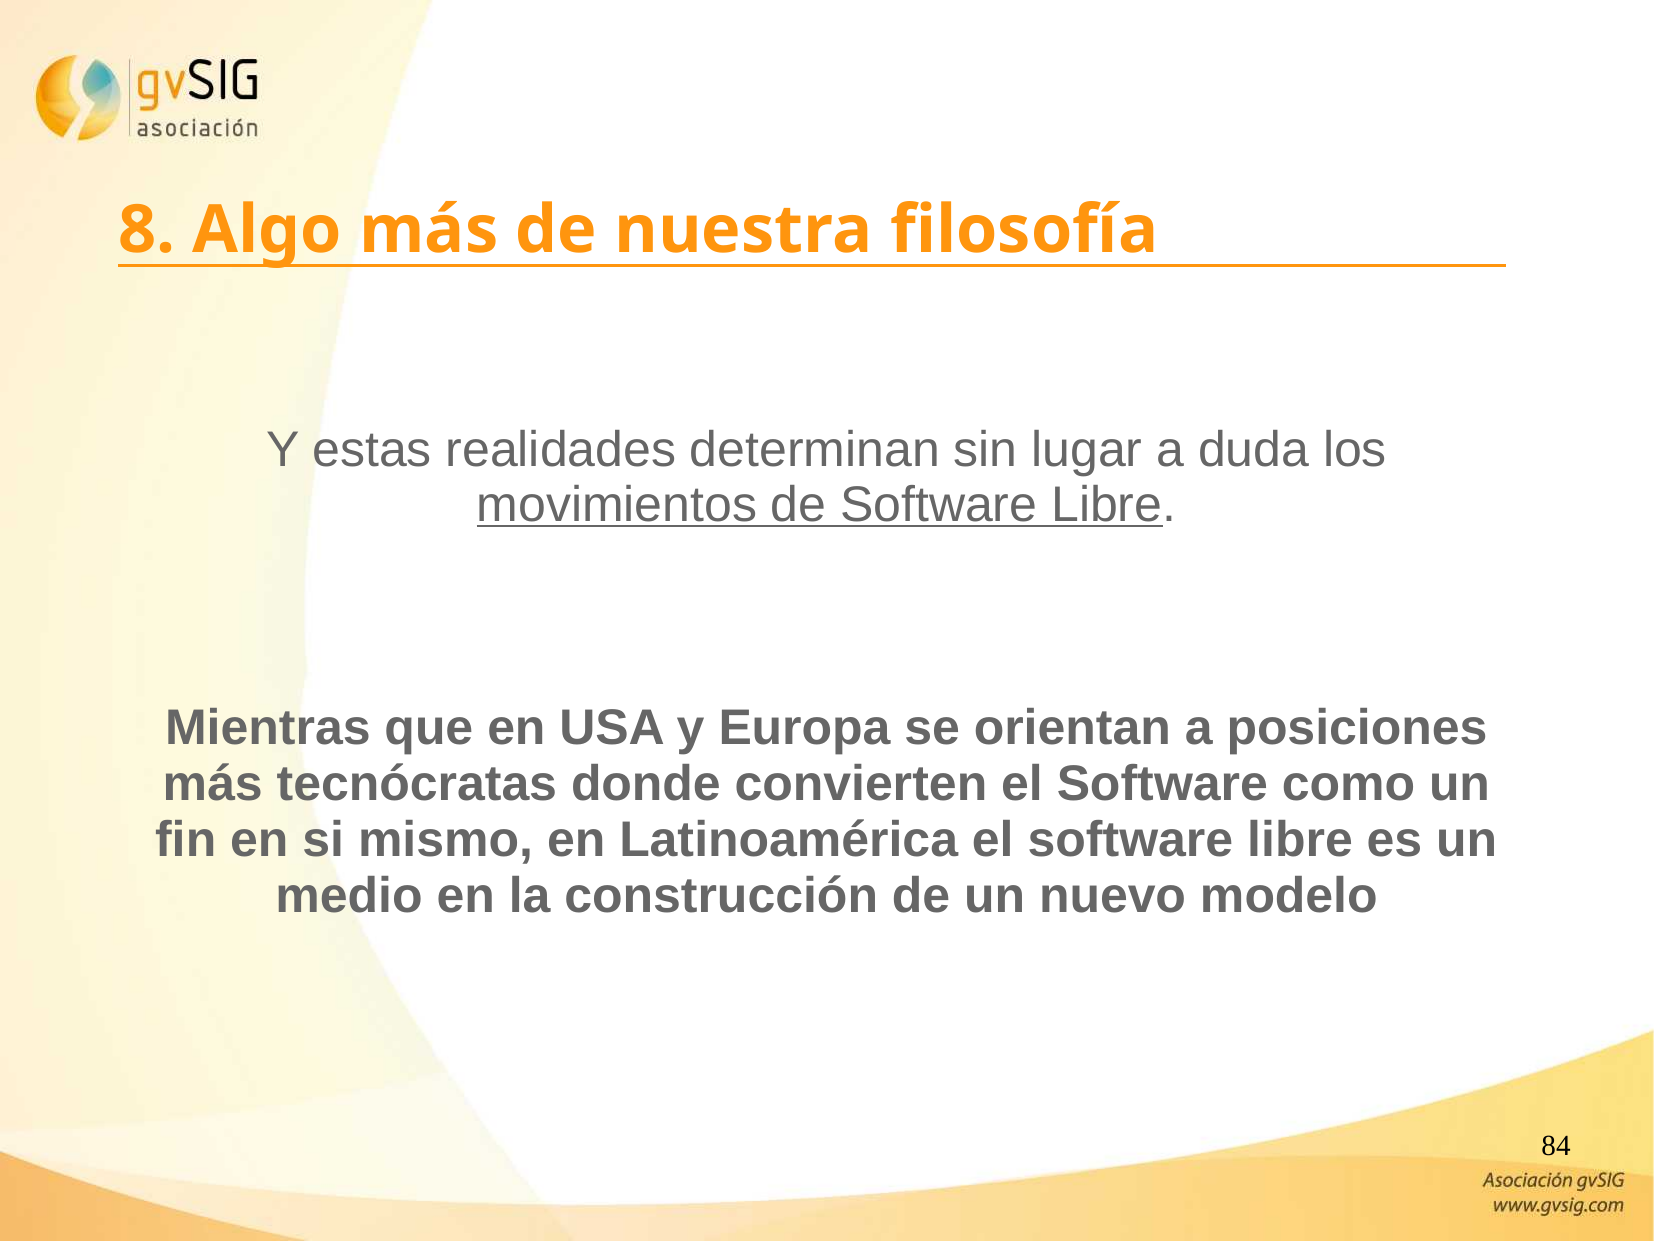

# 8. Algo más de nuestra filosofía
Y estas realidades determinan sin lugar a duda los movimientos de Software Libre.
Mientras que en USA y Europa se orientan a posiciones más tecnócratas donde convierten el Software como un fin en si mismo, en Latinoamérica el software libre es un medio en la construcción de un nuevo modelo
84